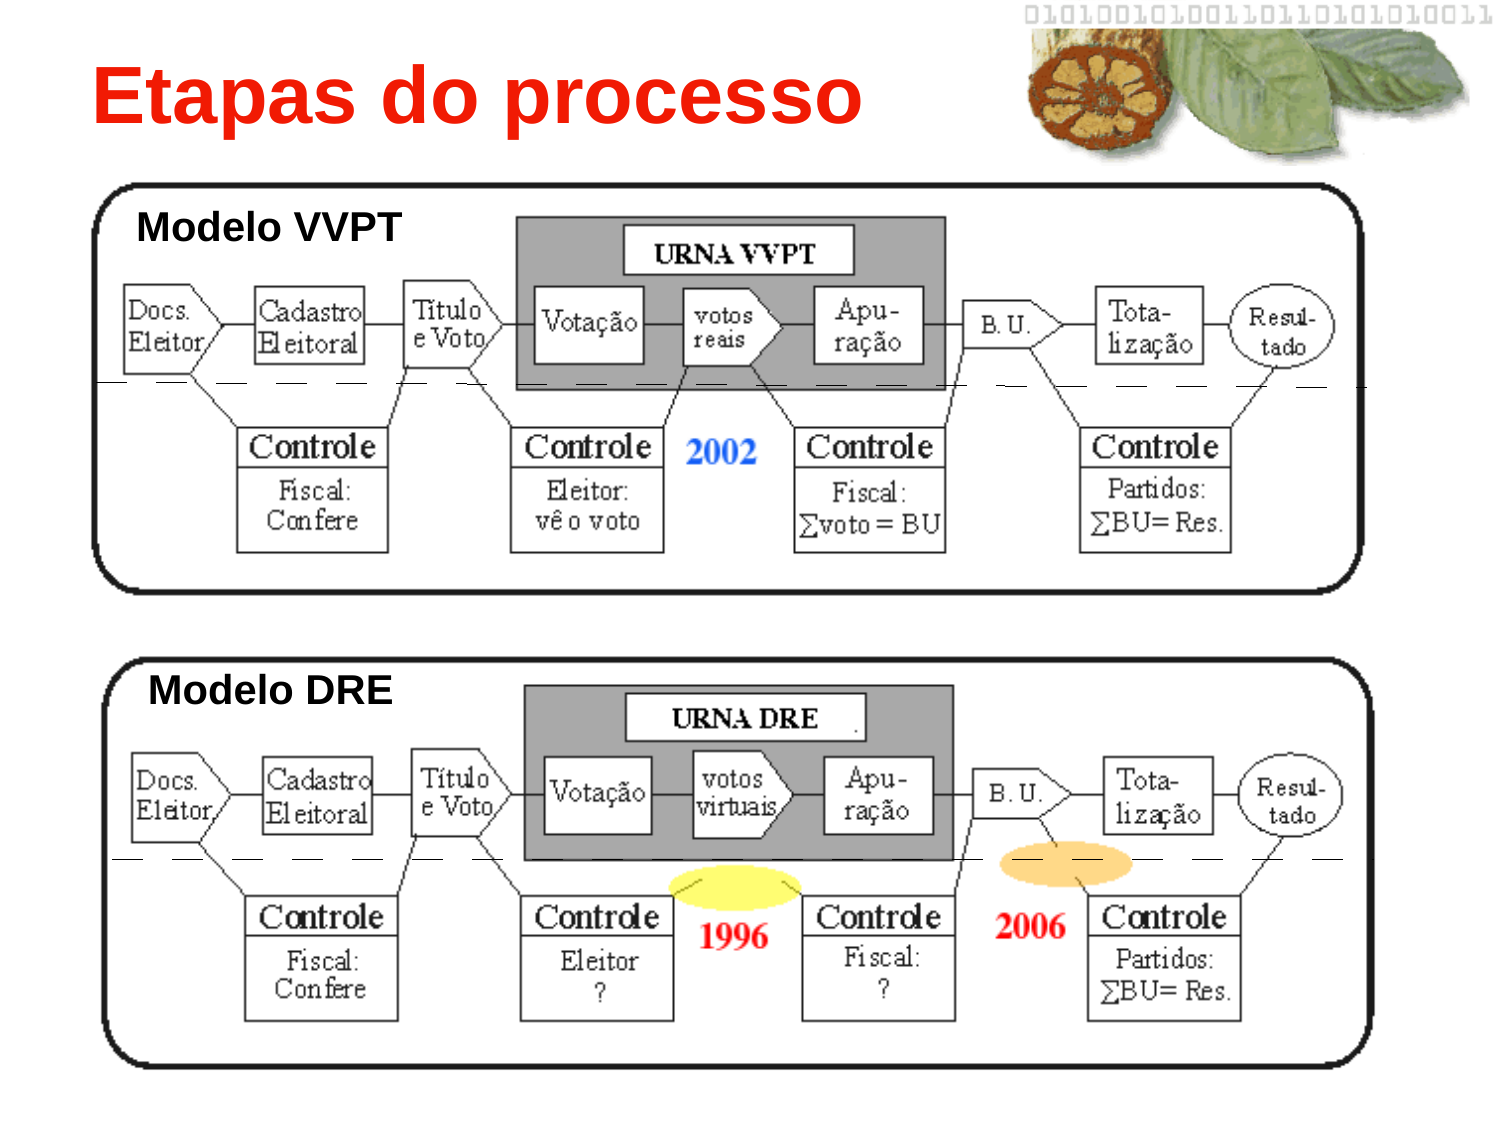

# Etapas do processo
Modelo VVPT
Modelo DRE